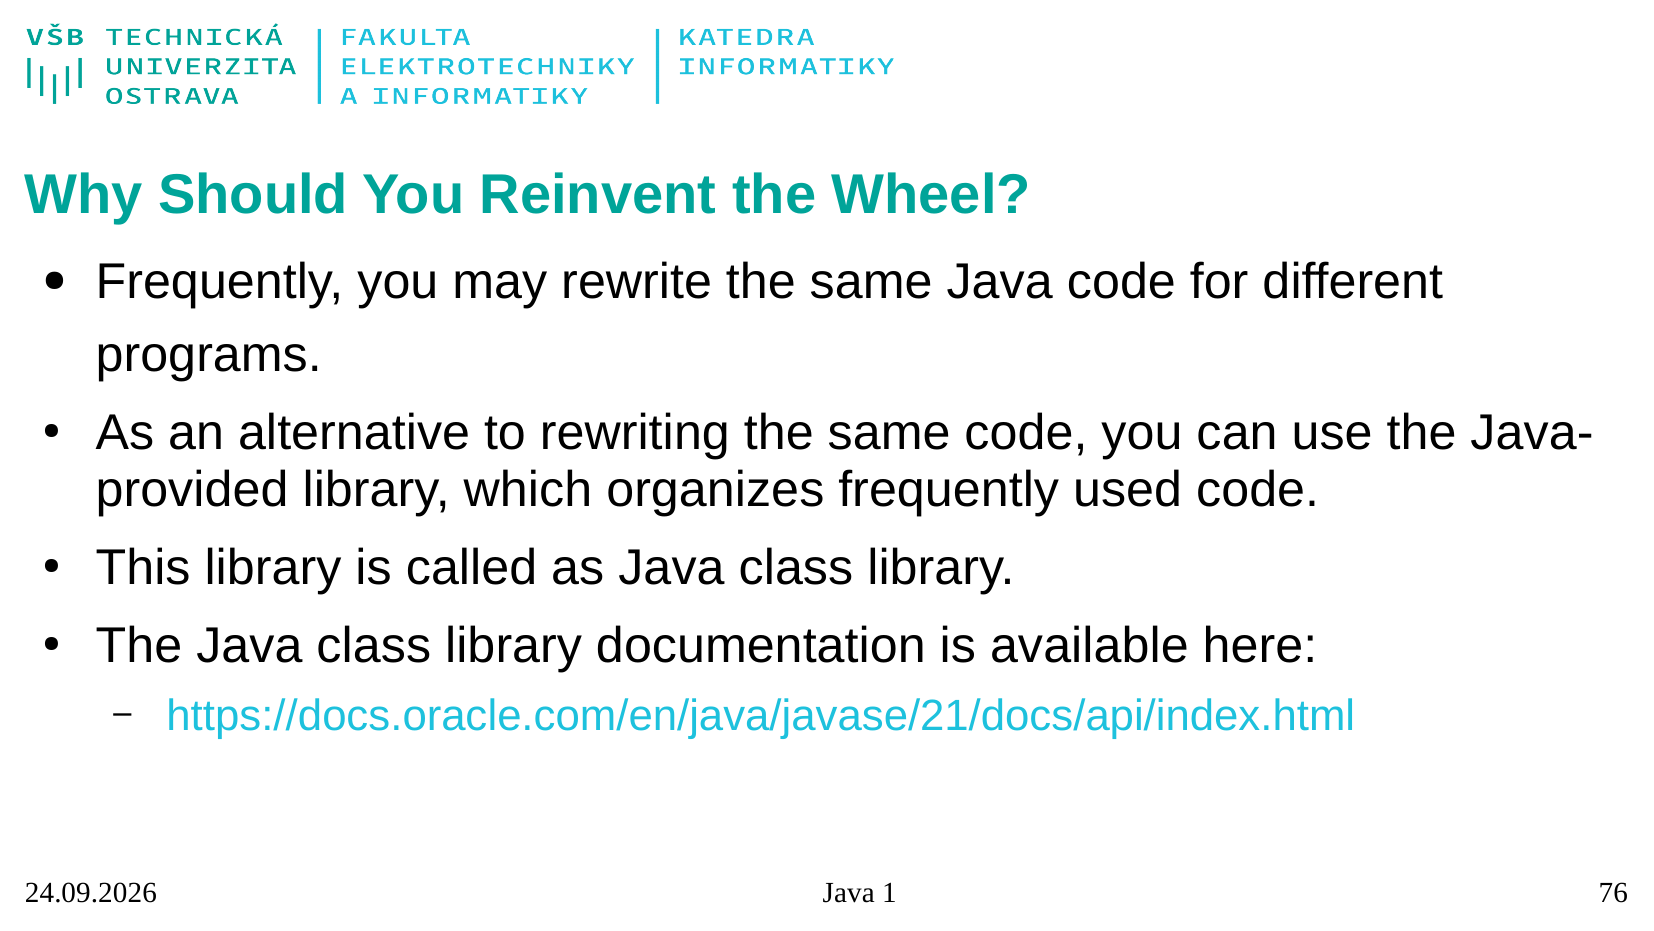

# Why Should You Reinvent the Wheel?
﻿Frequently, you may rewrite the same Java code for different programs.
As an alternative to rewriting the same code, you can use the Java-provided library, which organizes frequently used code.
This library is called as Java class library.
The Java class library documentation is available here:
https://docs.oracle.com/en/java/javase/21/docs/api/index.html
Java 1
76